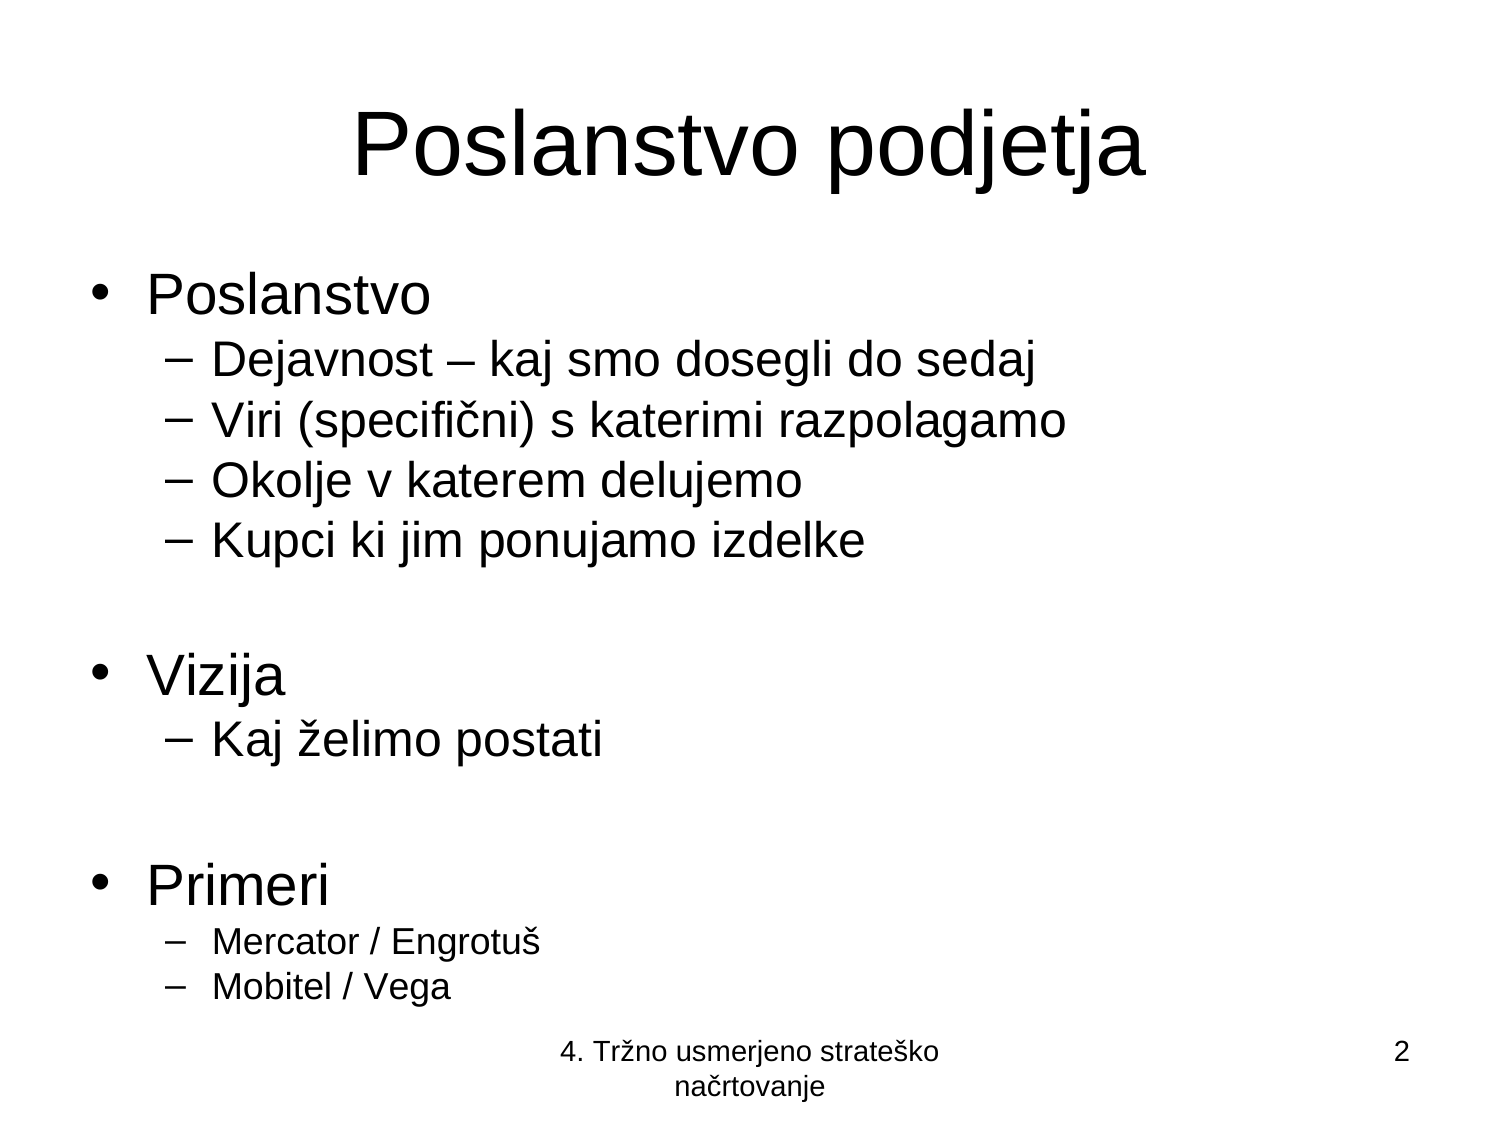

# Poslanstvo podjetja
Poslanstvo
Dejavnost – kaj smo dosegli do sedaj
Viri (specifični) s katerimi razpolagamo
Okolje v katerem delujemo
Kupci ki jim ponujamo izdelke
Vizija
Kaj želimo postati
Primeri
Mercator / Engrotuš
Mobitel / Vega
4. Tržno usmerjeno strateško načrtovanje